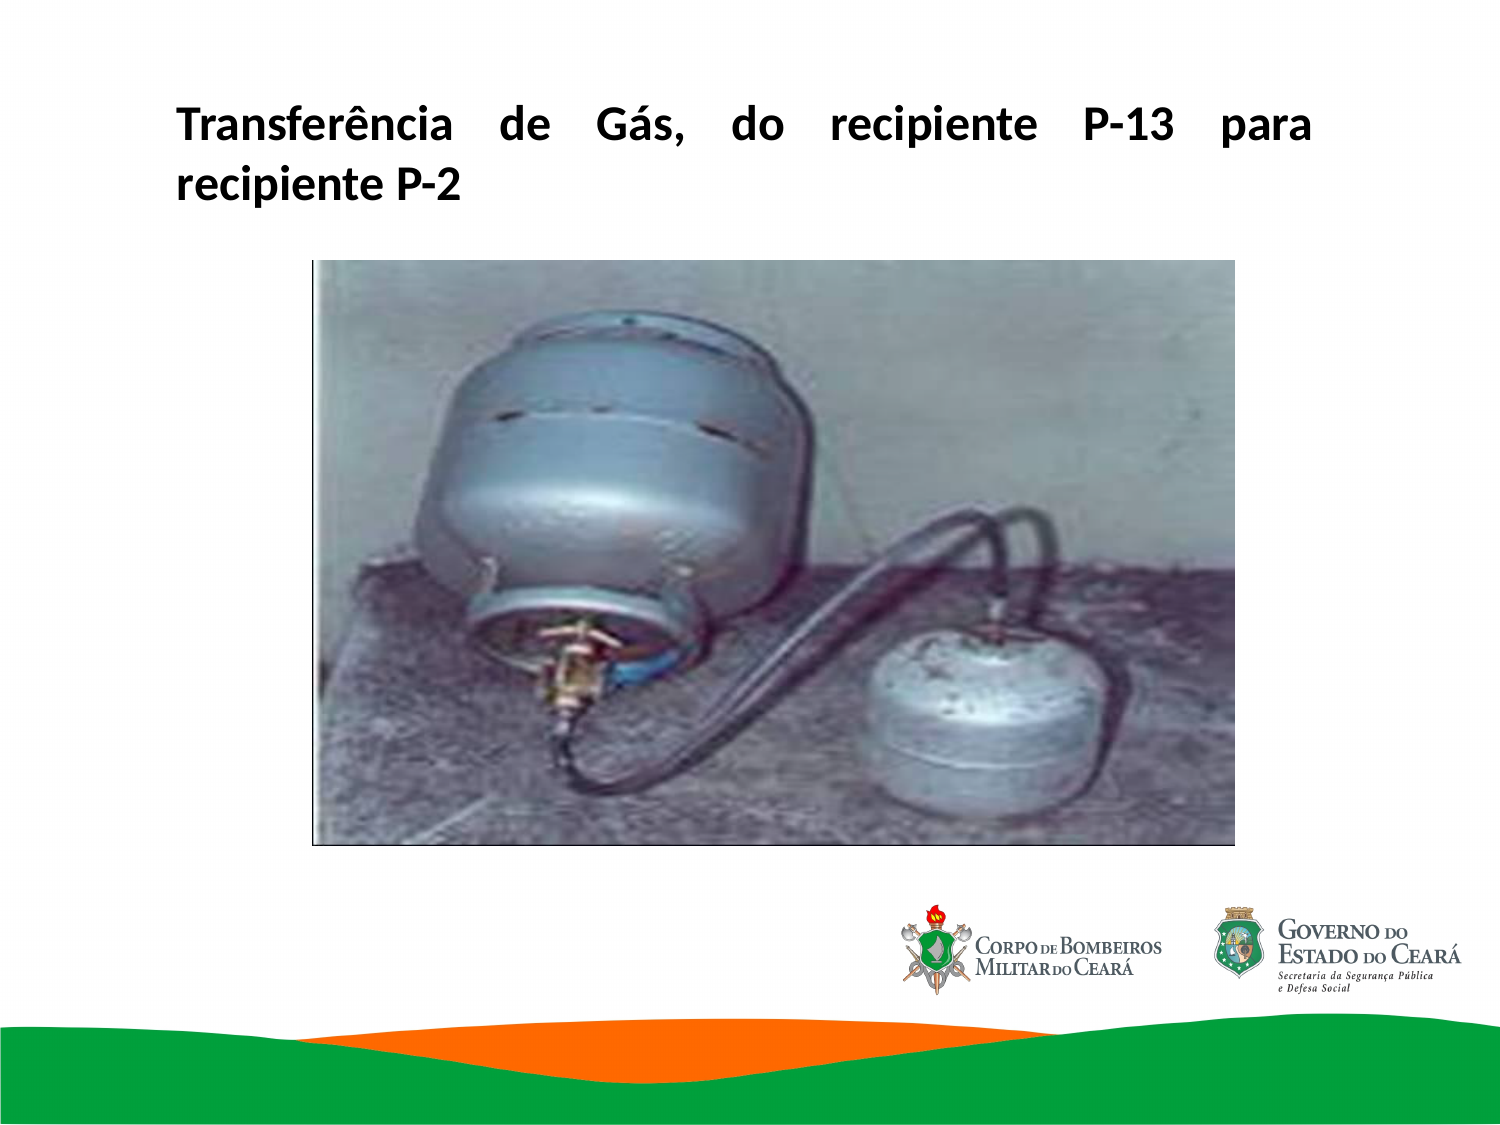

Transferência de Gás, do recipiente P-13 para recipiente P-2